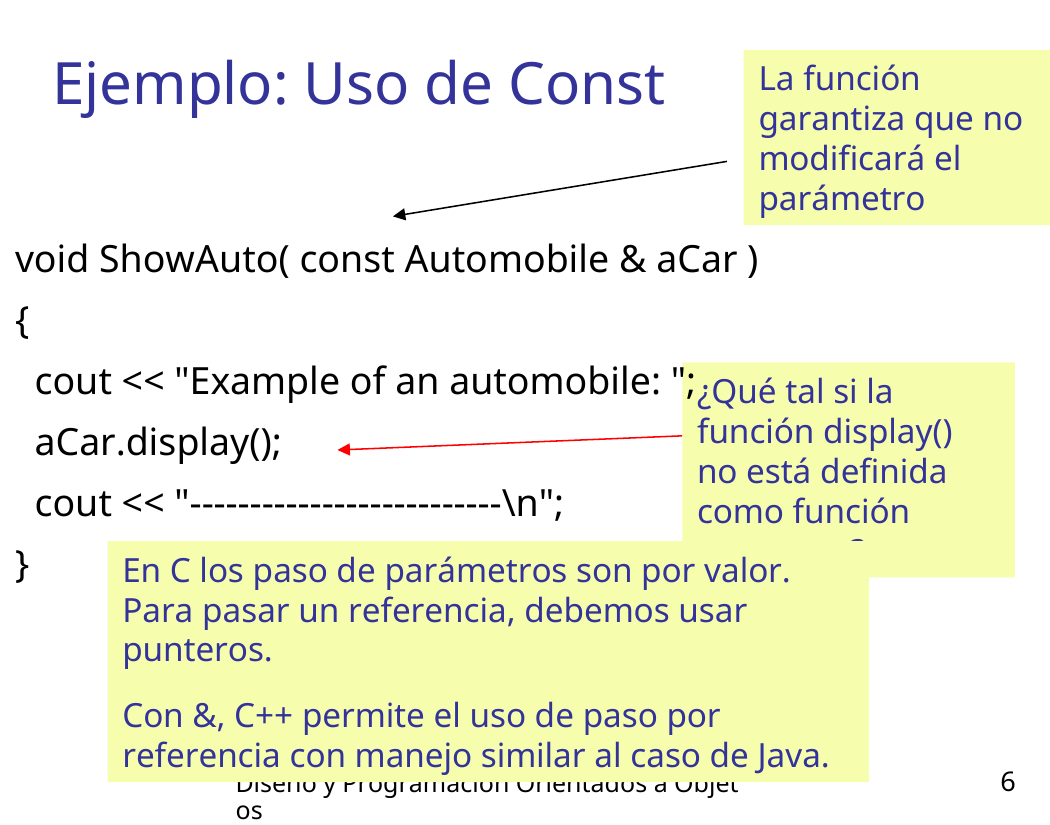

# Ejemplo: Uso de Const
La función garantiza que no modificará el parámetro
void ShowAuto( const Automobile & aCar )‏
{
 cout << "Example of an automobile: ";
 aCar.display();
 cout << "--------------------------\n";
}
¿Qué tal si la función display() no está definida como función constante?
En C los paso de parámetros son por valor. Para pasar un referencia, debemos usar punteros.
Con &, C++ permite el uso de paso por referencia con manejo similar al caso de Java.
Diseño y Programación Orientados a Objetos
6